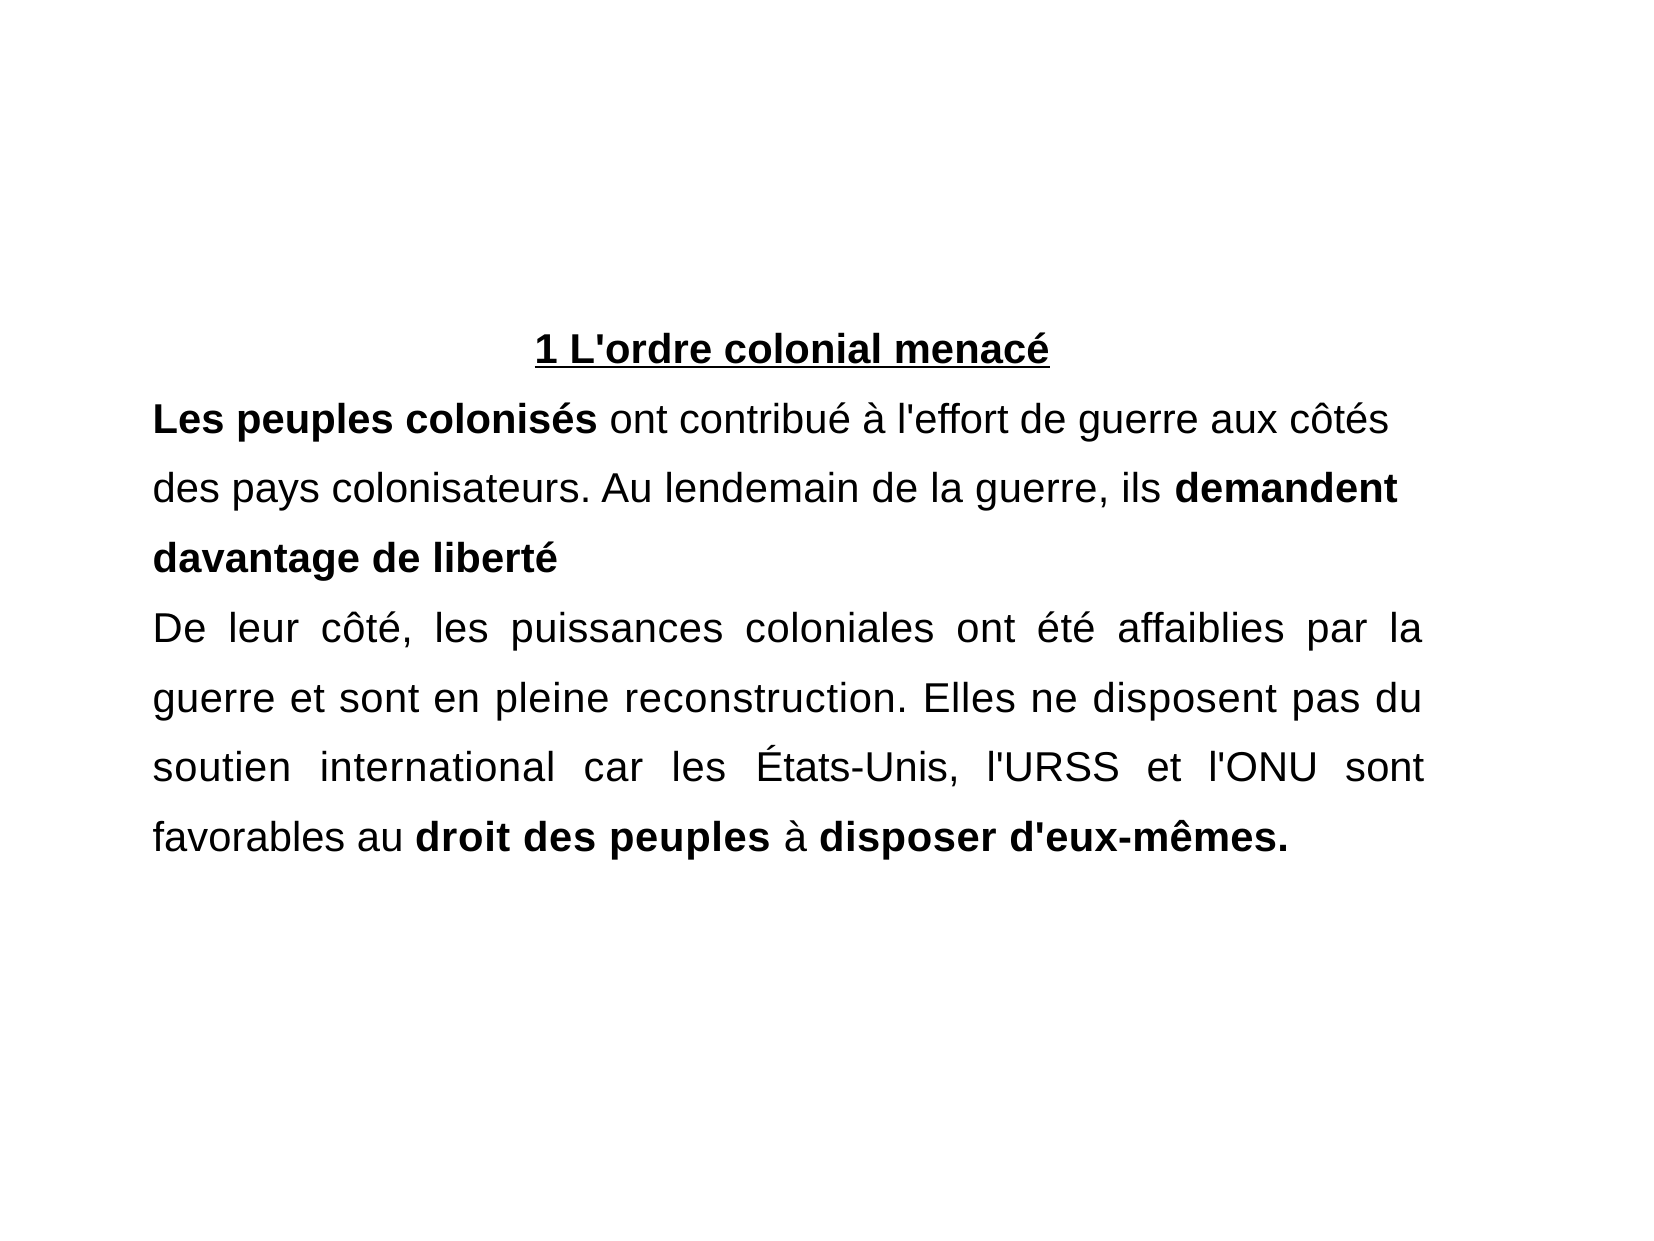

1 L'ordre colonial menacé
Les peuples colonisés ont contribué à l'effort de guerre aux côtés des pays colonisateurs. Au lendemain de la guerre, ils demandent davantage de liberté
De leur côté, les puissances coloniales ont été affaiblies par la guerre et sont en pleine reconstruction. Elles ne disposent pas du soutien international car les États-Unis, l'URSS et l'ONU sont favorables au droit des peuples à disposer d'eux-mêmes.